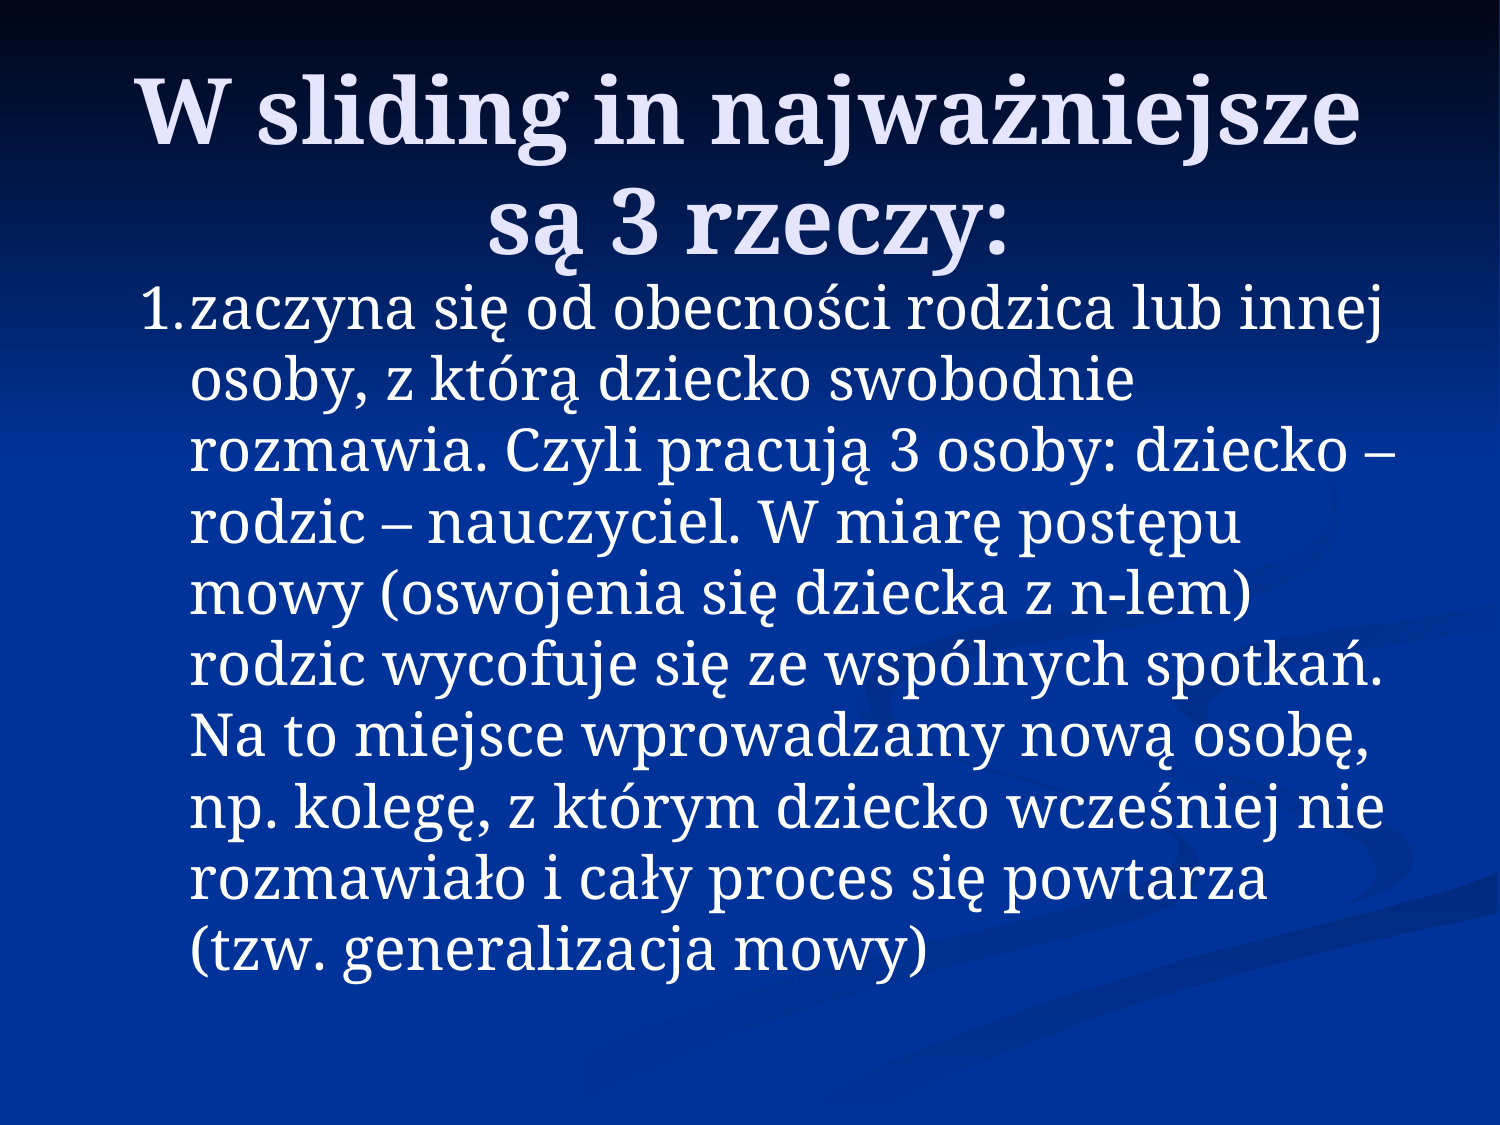

# W sliding in najważniejsze są 3 rzeczy:
1.	zaczyna się od obecności rodzica lub innej osoby, z którą dziecko swobodnie rozmawia. Czyli pracują 3 osoby: dziecko – rodzic – nauczyciel. W miarę postępu mowy (oswojenia się dziecka z n-lem) rodzic wycofuje się ze wspólnych spotkań. Na to miejsce wprowadzamy nową osobę, np. kolegę, z którym dziecko wcześniej nie rozmawiało i cały proces się powtarza (tzw. generalizacja mowy)